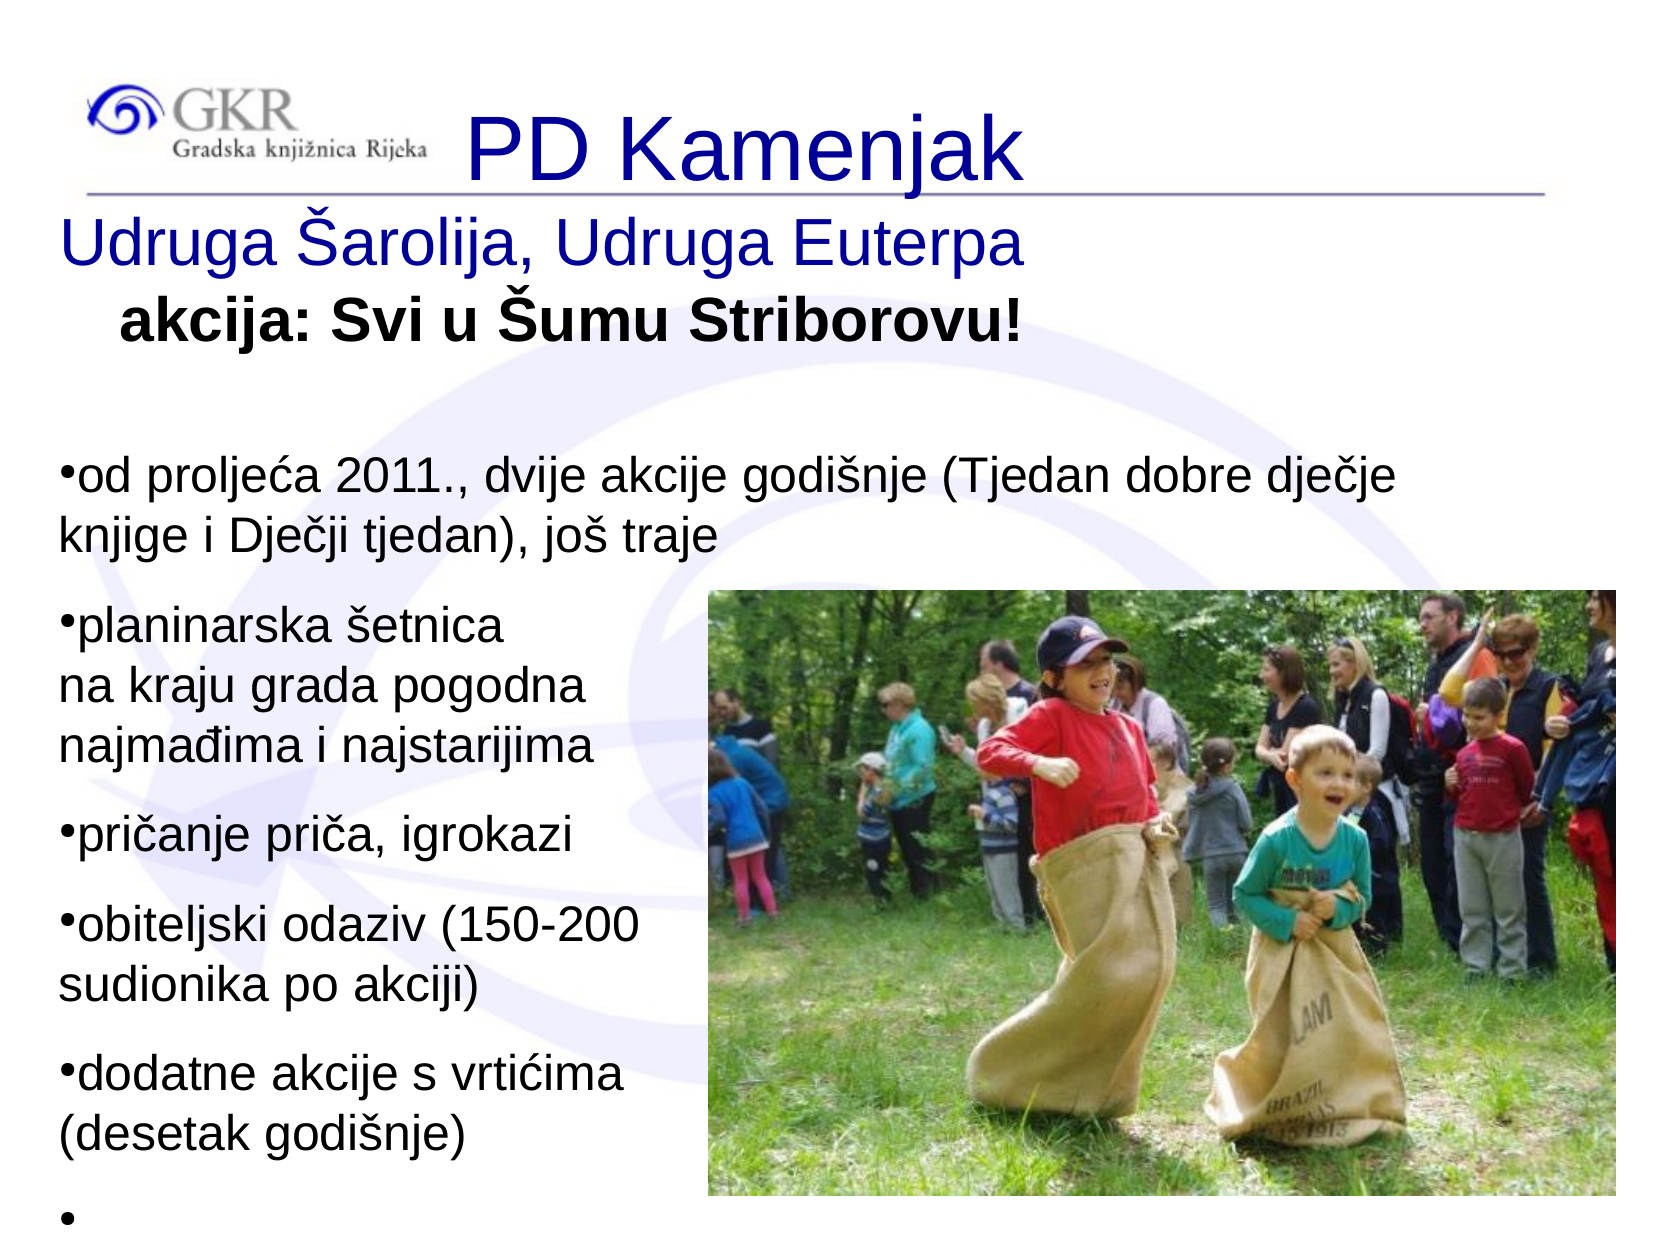

# PD Kamenjak Udruga Šarolija, Udruga Euterpa akcija: Svi u Šumu Striborovu!
od proljeća 2011., dvije akcije godišnje (Tjedan dobre dječje
knjige i Dječji tjedan), još traje
planinarska šetnica
na kraju grada pogodna
najmađima i najstarijima
pričanje priča, igrokazi
obiteljski odaziv (150-200
sudionika po akciji)
dodatne akcije s vrtićima
(desetak godišnje)